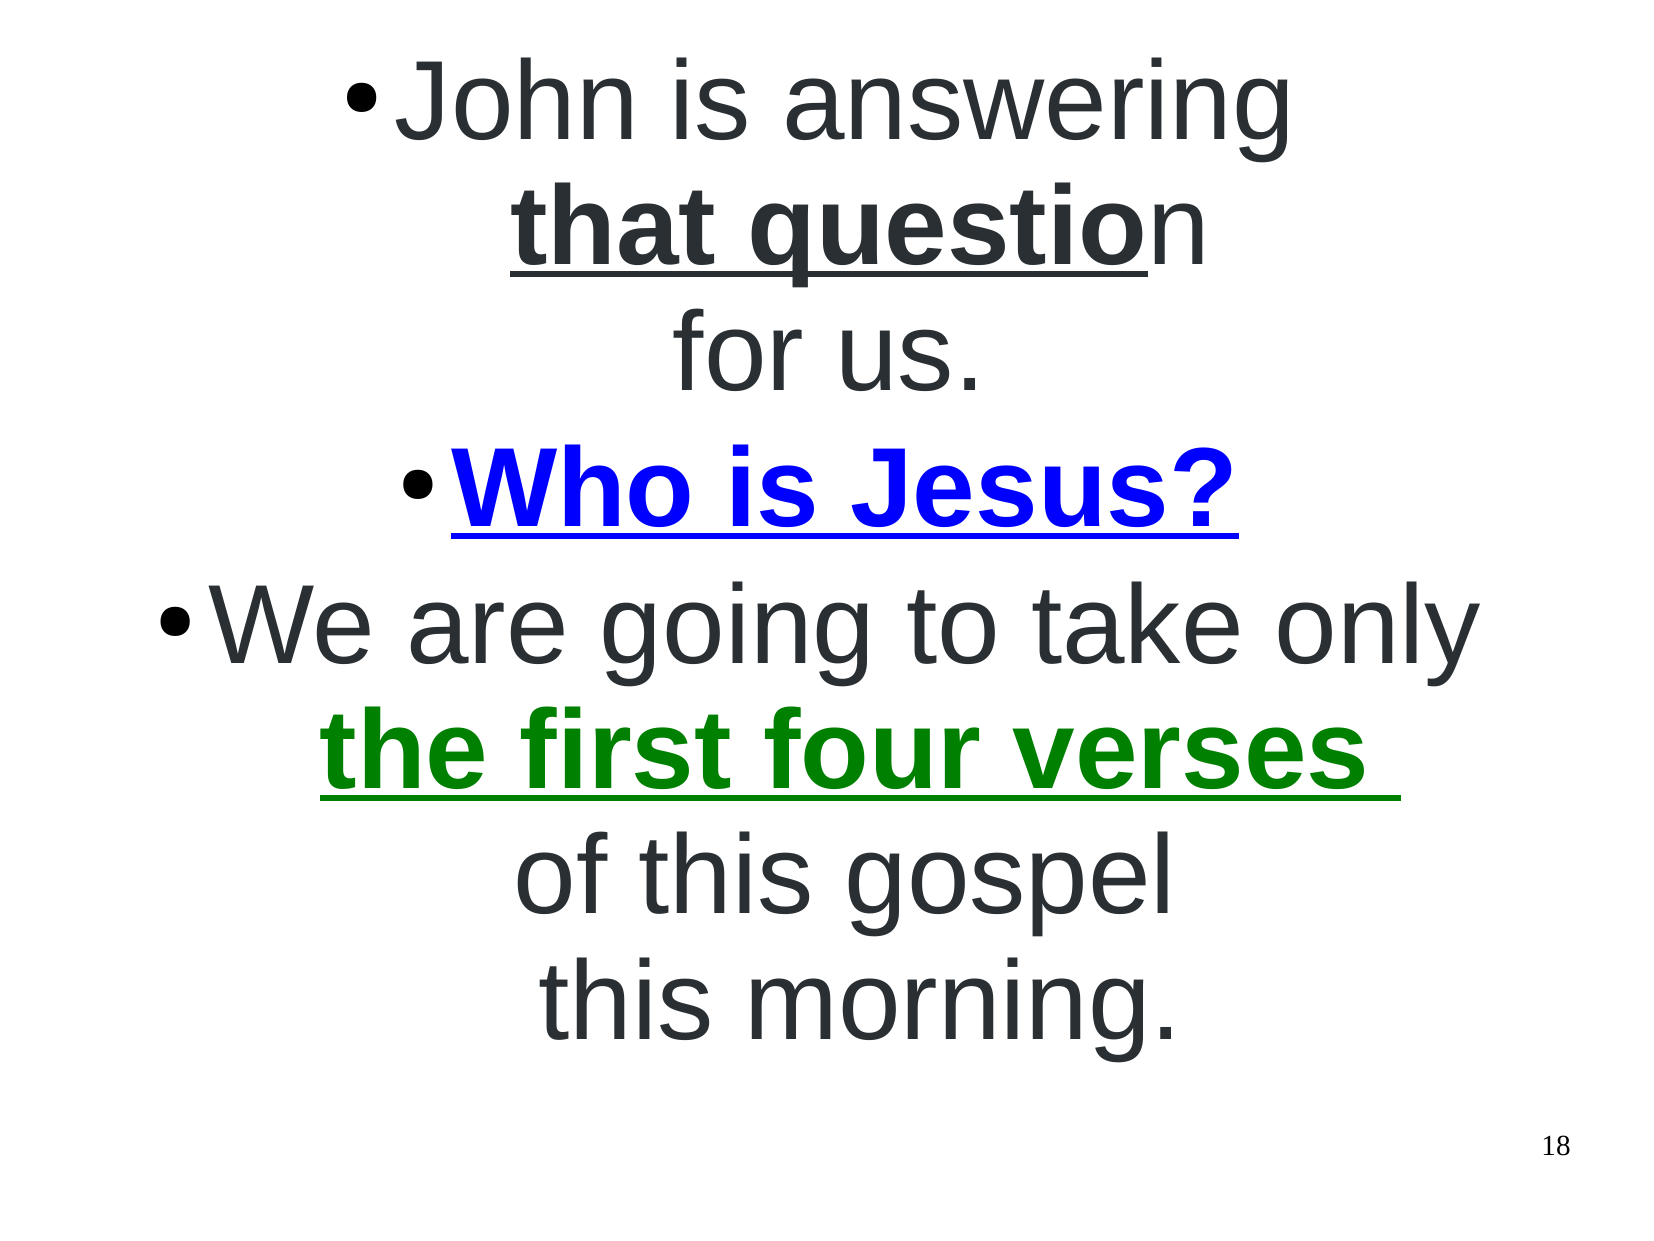

# John is answering that question for us.
Who is Jesus?
We are going to take only
the first four verses
of this gospel
this morning.
18